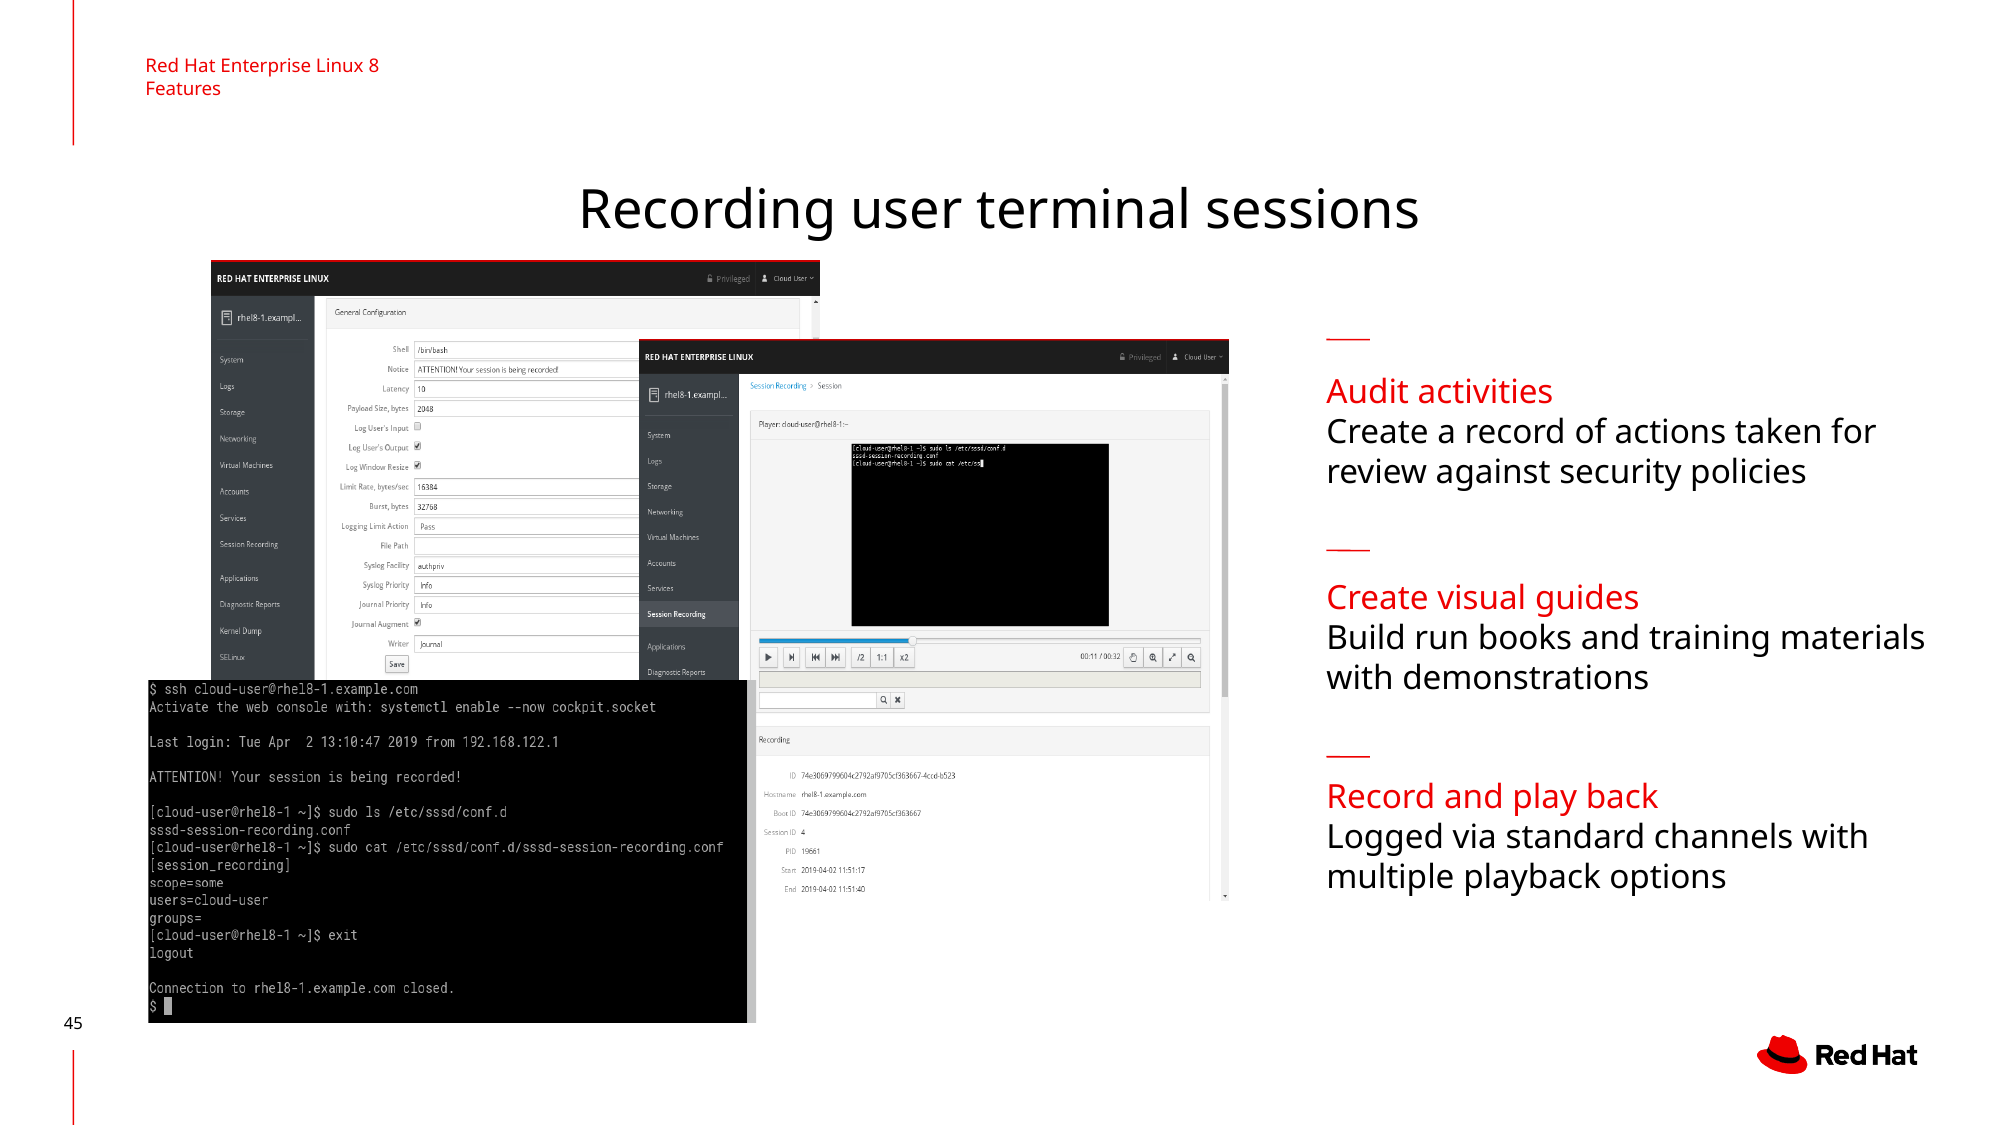

Red Hat Enterprise Linux 8
Features
# Recording user terminal sessions
Audit activities
Create a record of actions taken for review against security policies
Create visual guides
Build run books and training materials with demonstrations
Record and play back
Logged via standard channels with multiple playback options